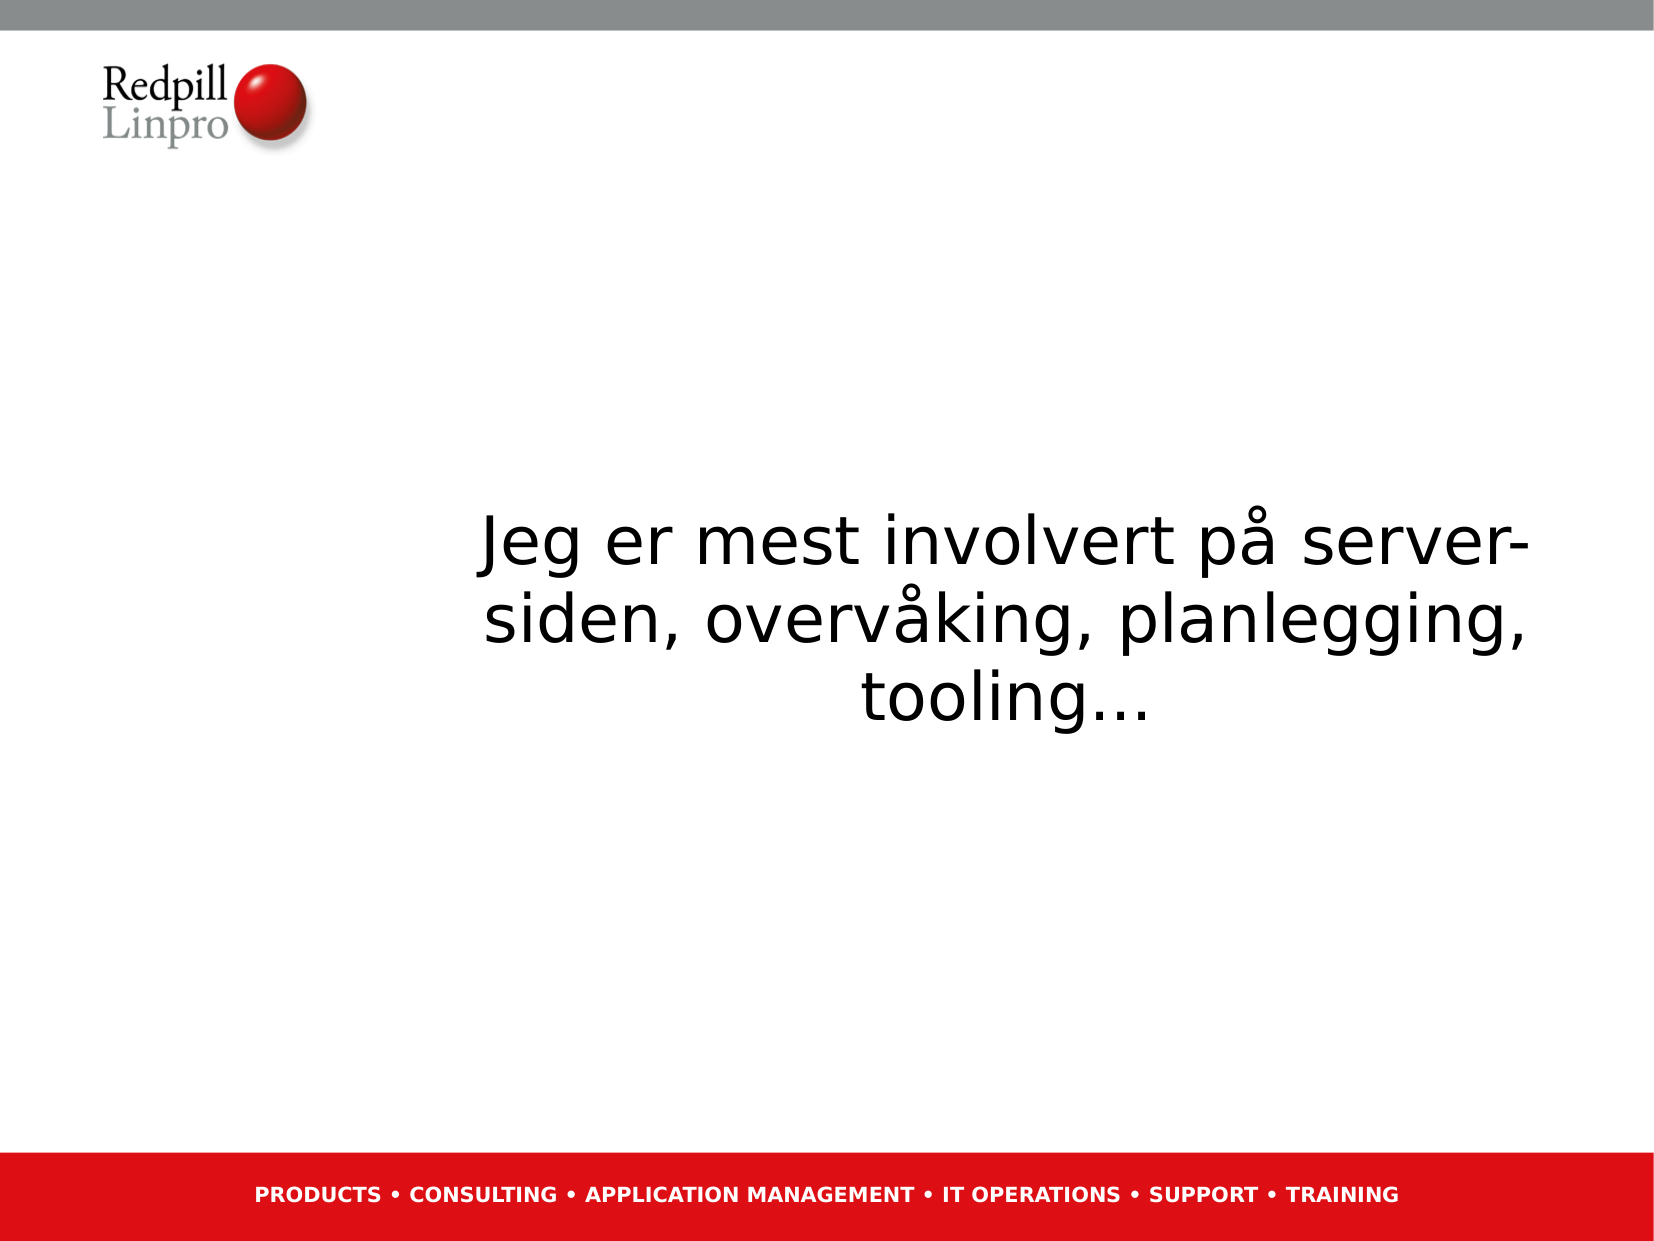

# Jeg er mest involvert på server-siden, overvåking, planlegging, tooling...